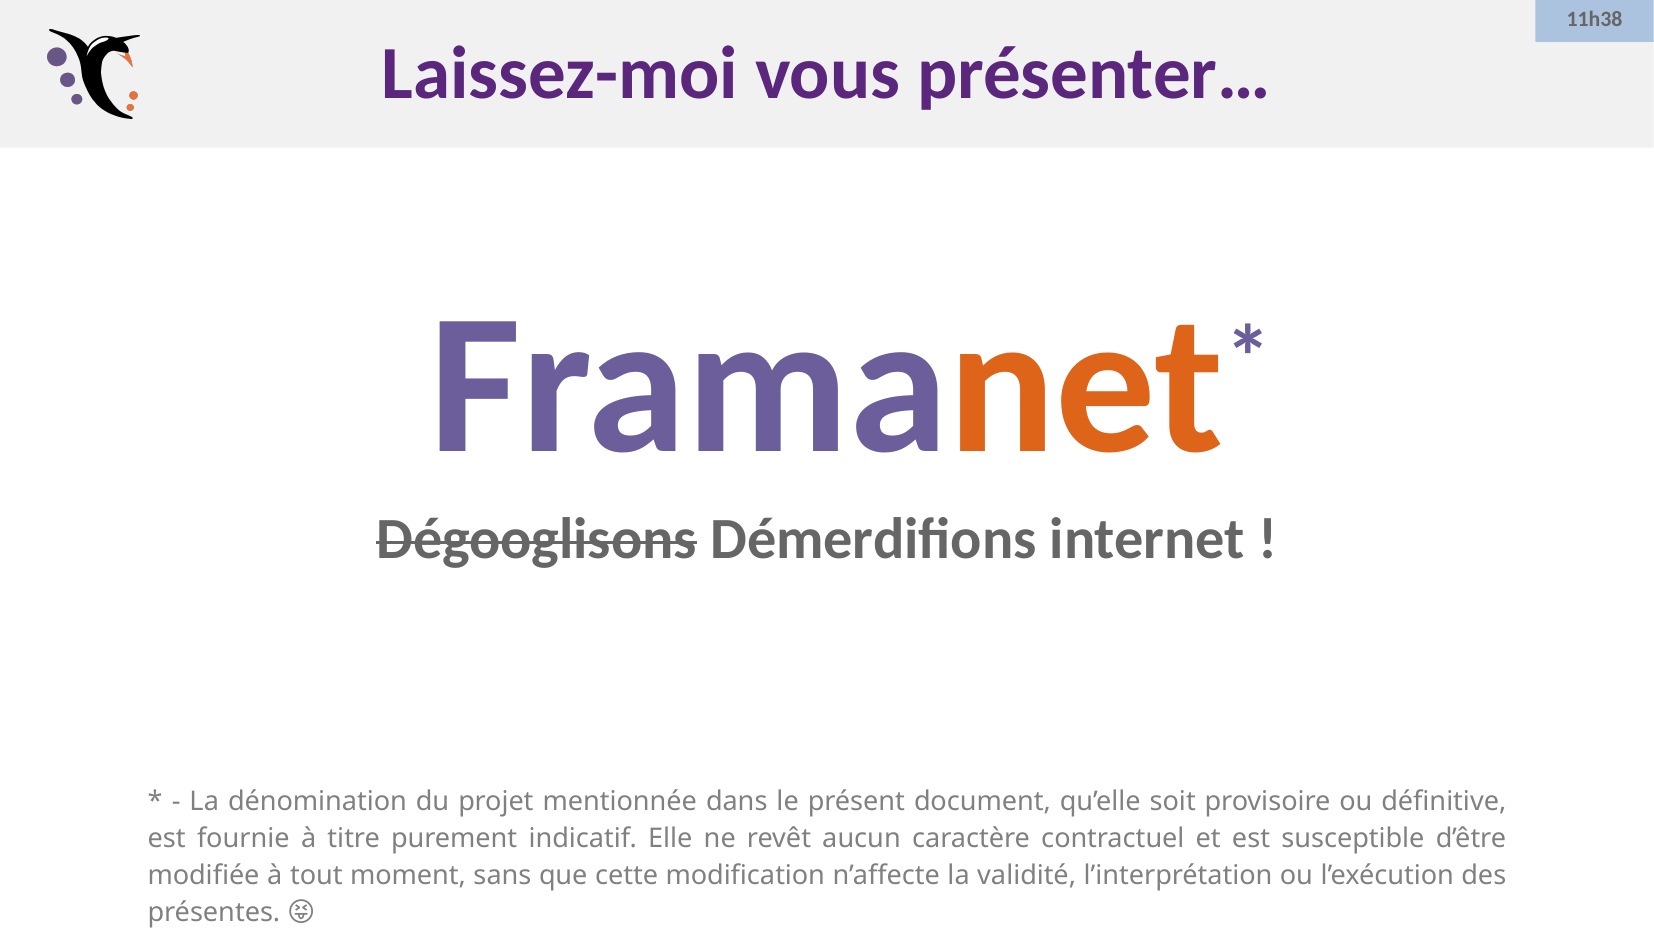

11h38
Laissez-moi vous présenter…
# Framanet
*
Dégooglisons Démerdifions internet !
* - La dénomination du projet mentionnée dans le présent document, qu’elle soit provisoire ou définitive, est fournie à titre purement indicatif. Elle ne revêt aucun caractère contractuel et est susceptible d’être modifiée à tout moment, sans que cette modification n’affecte la validité, l’interprétation ou l’exécution des présentes. 😝